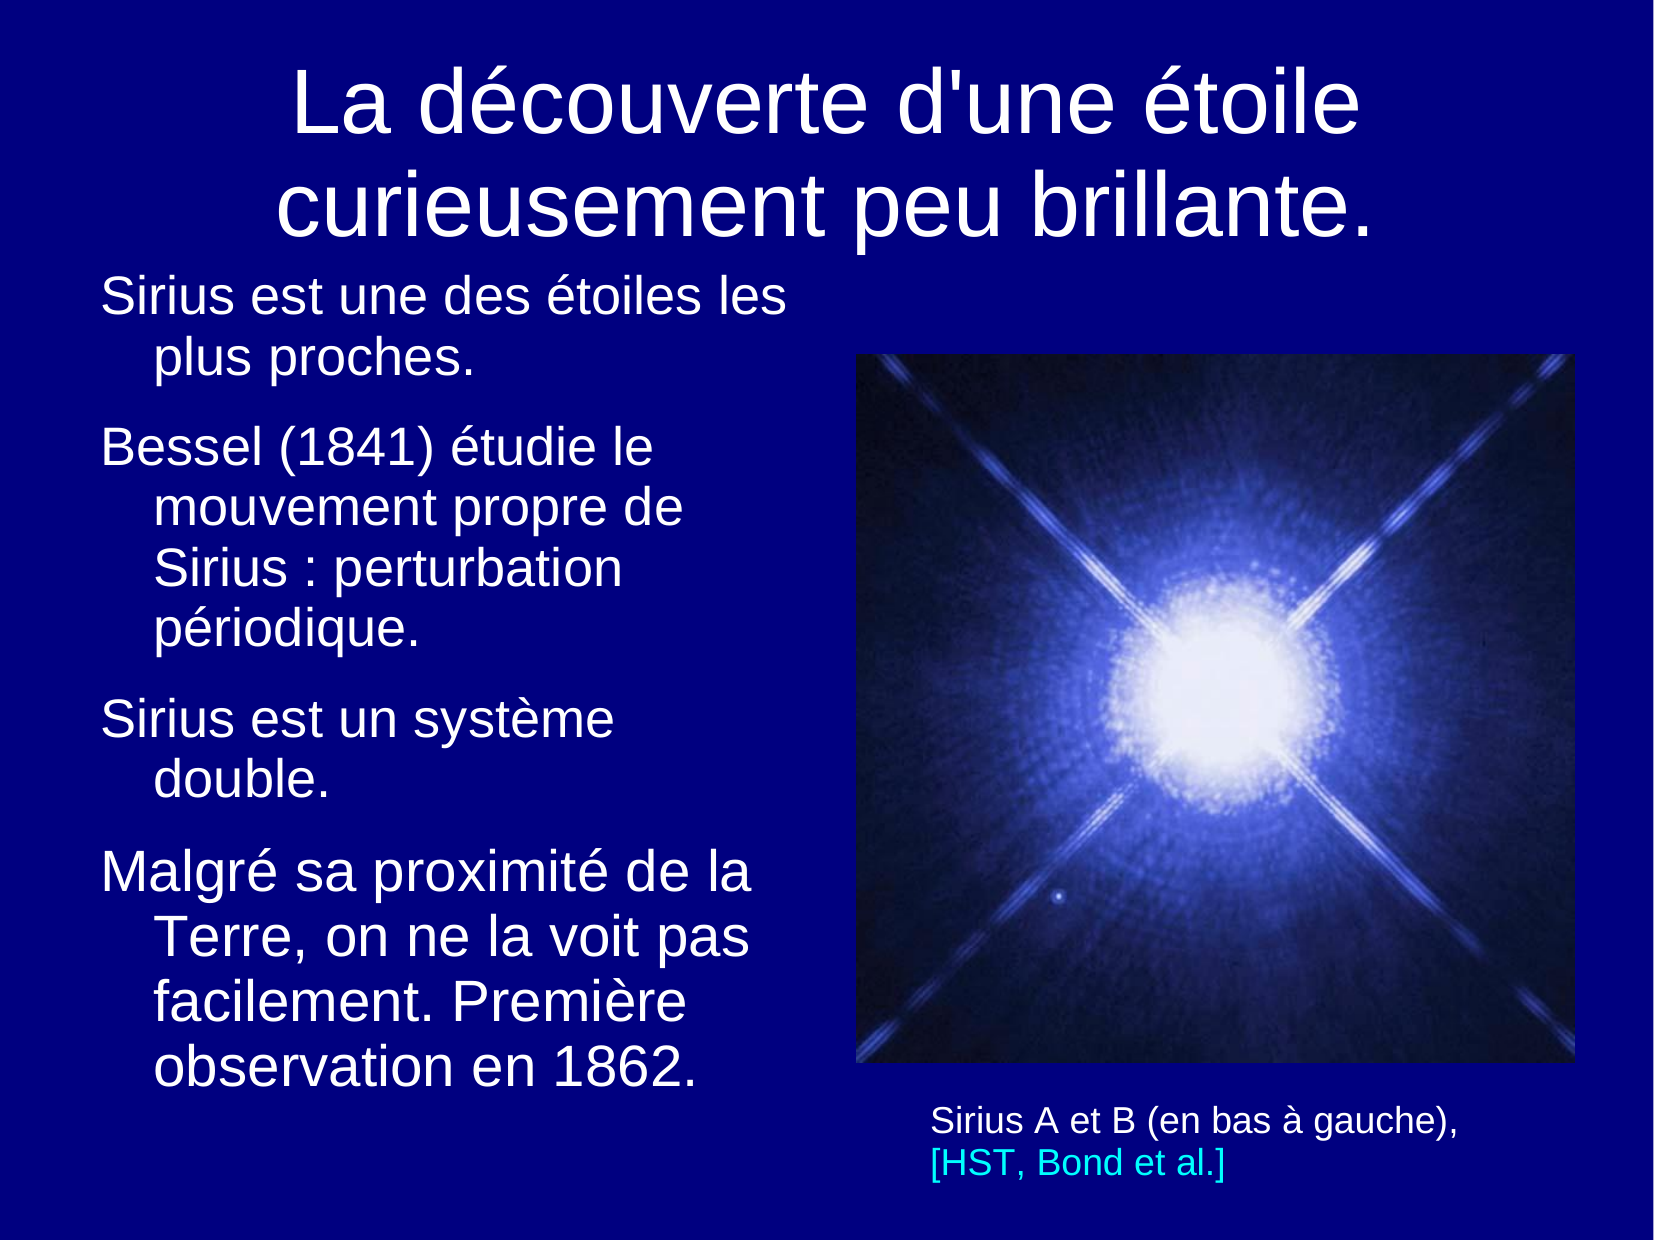

# La découverte d'une étoile curieusement peu brillante.
Sirius est une des étoiles les plus proches.
Bessel (1841) étudie le mouvement propre de Sirius : perturbation périodique.
Sirius est un système double.
Malgré sa proximité de la Terre, on ne la voit pas facilement. Première observation en 1862.
Sirius A et B (en bas à gauche),
[HST, Bond et al.]